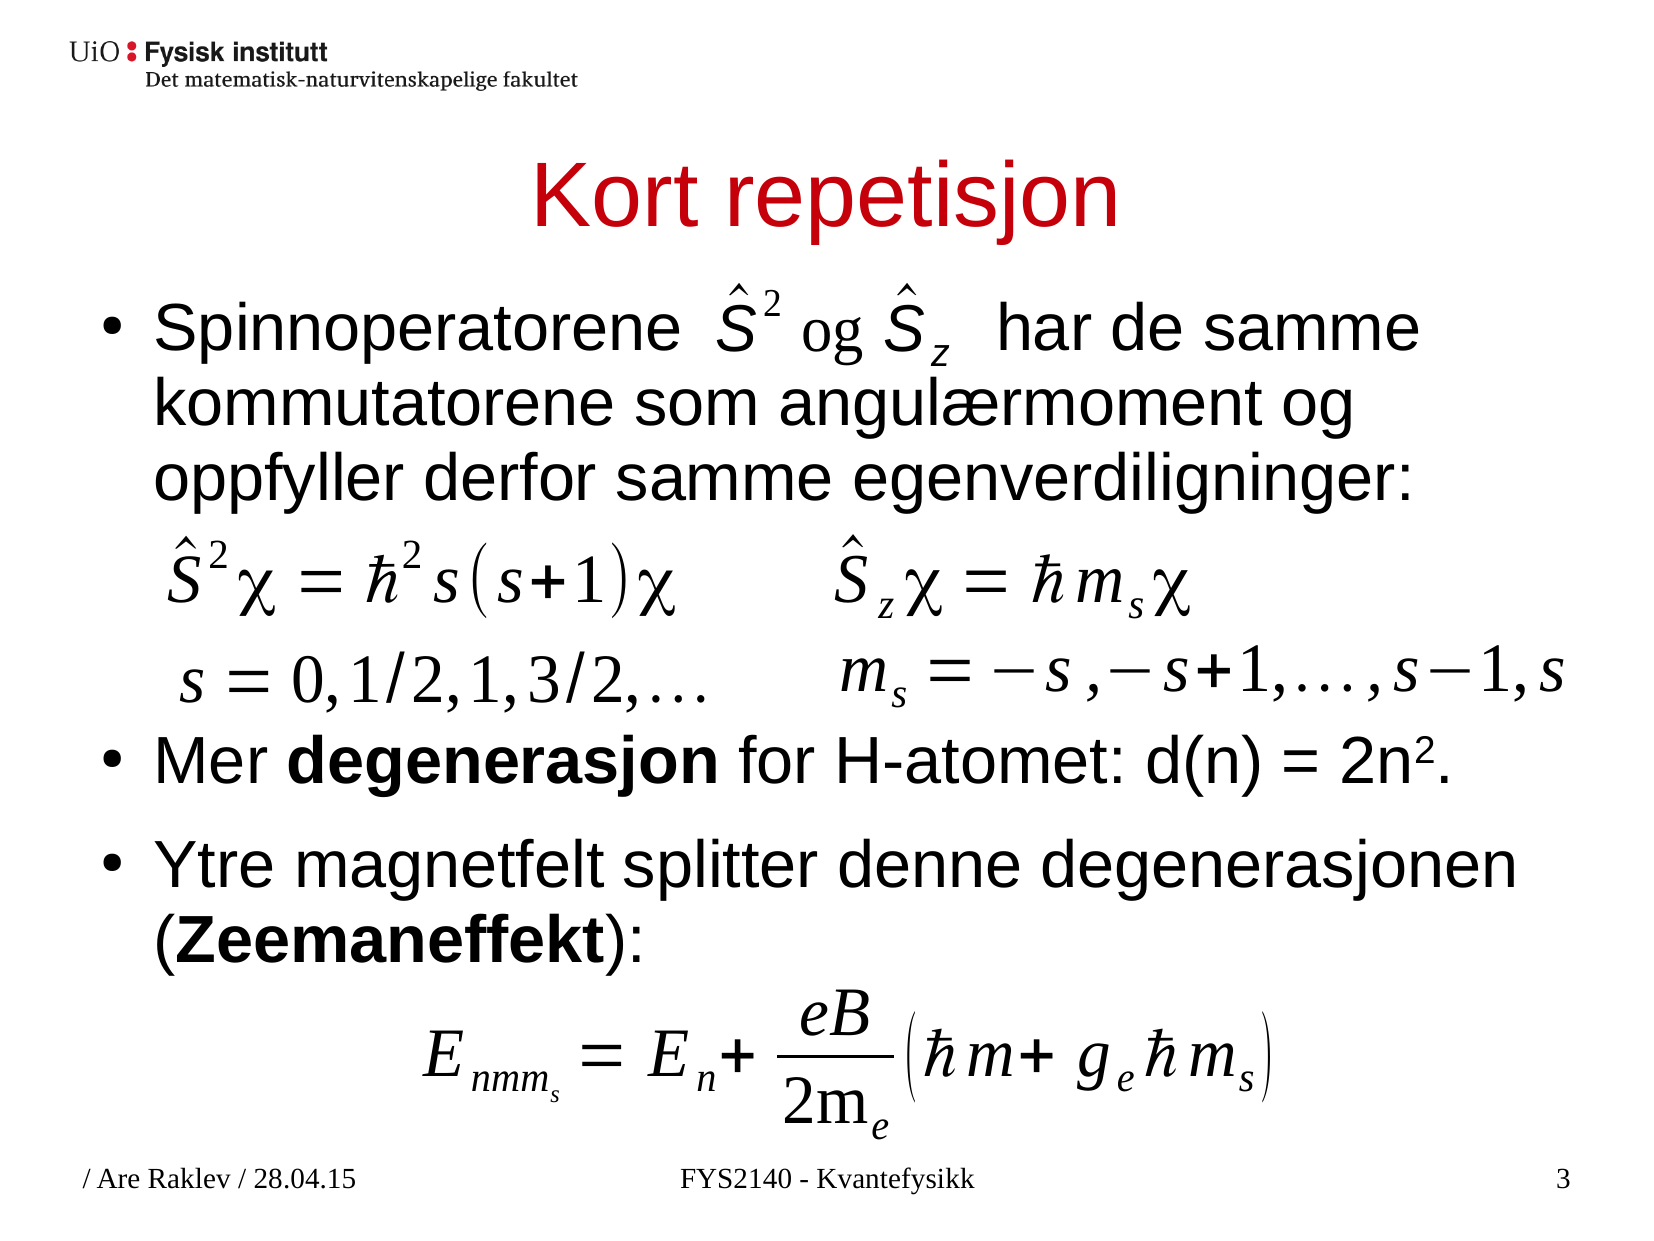

# Kort repetisjon
Spinnoperatorene har de samme kommutatorene som angulærmoment og oppfyller derfor samme egenverdiligninger:
Mer degenerasjon for H-atomet: d(n) = 2n2.
Ytre magnetfelt splitter denne degenerasjonen (Zeemaneffekt):
/ Are Raklev / 28.04.15
FYS2140 - Kvantefysikk
3